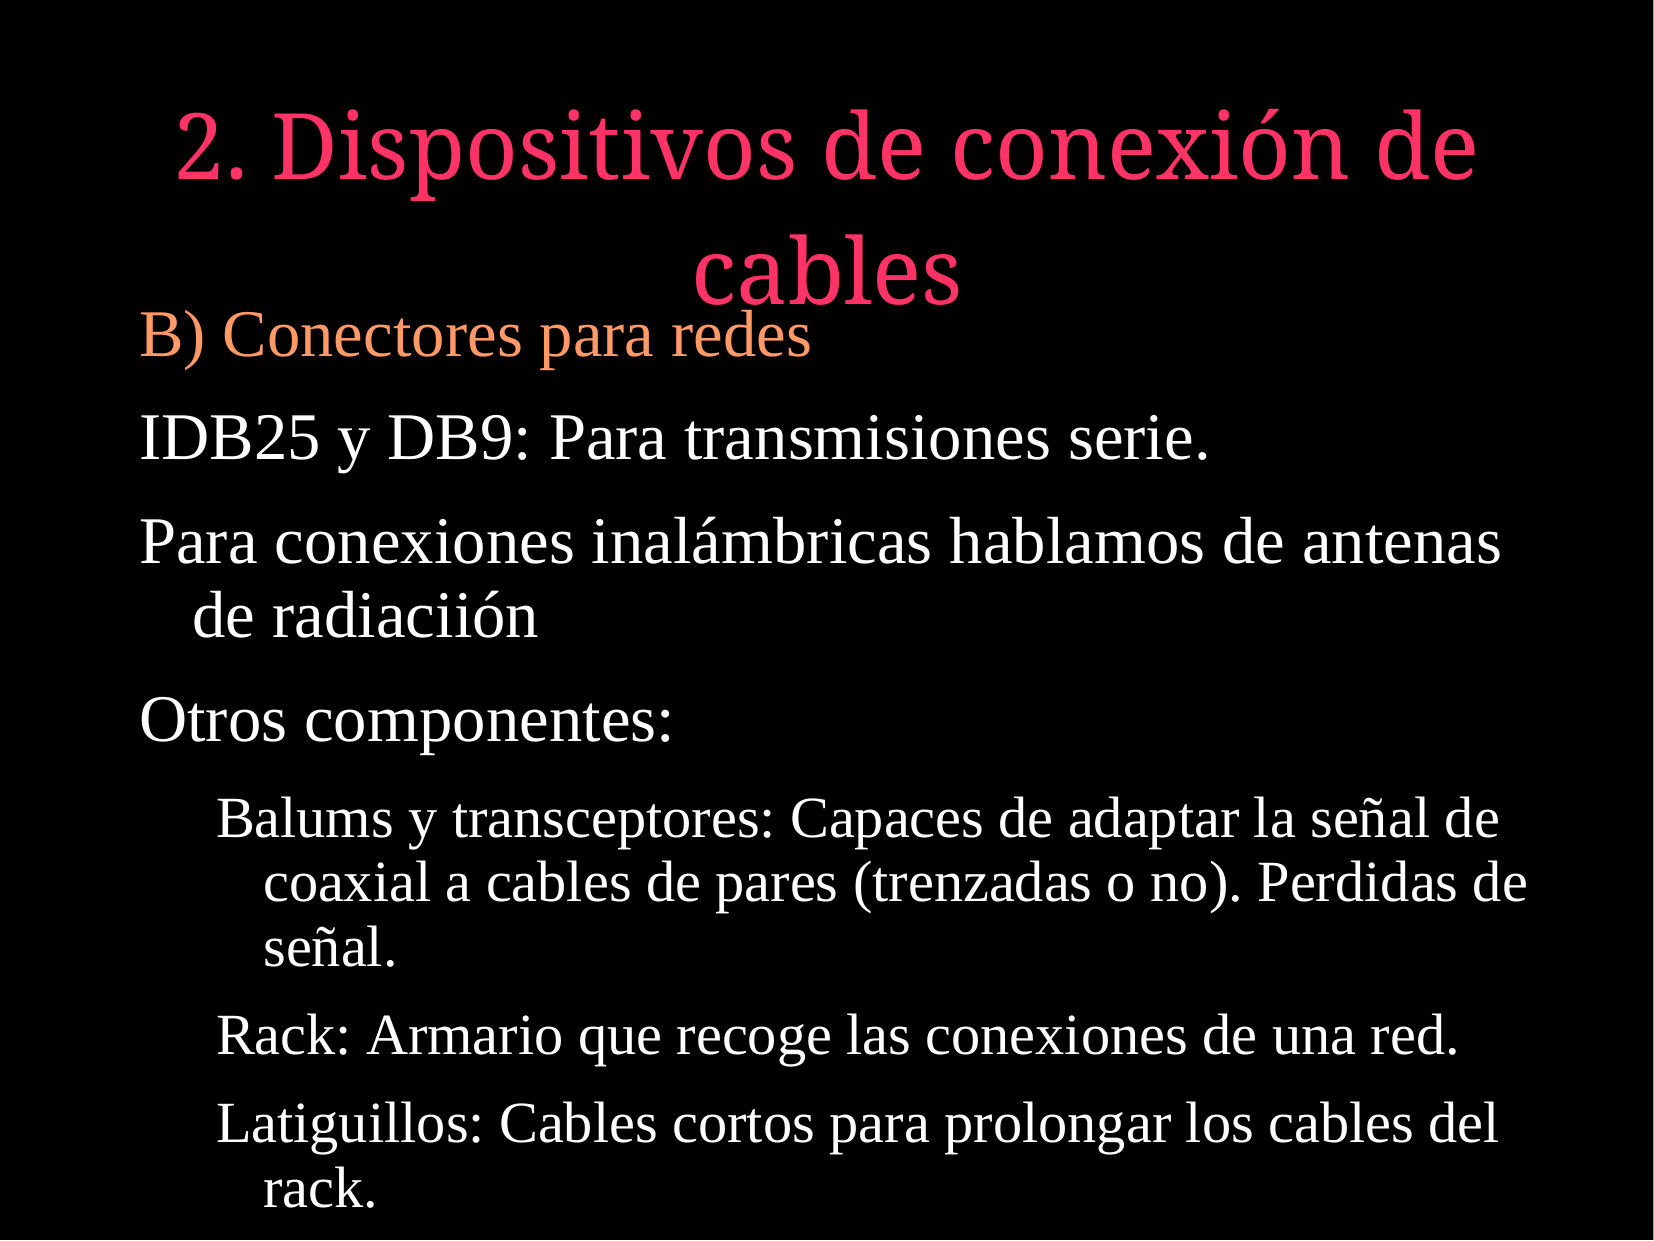

# 2. Dispositivos de conexión de cables
B) Conectores para redes
IDB25 y DB9: Para transmisiones serie.
Para conexiones inalámbricas hablamos de antenas de radiaciión
Otros componentes:
Balums y transceptores: Capaces de adaptar la señal de coaxial a cables de pares (trenzadas o no). Perdidas de señal.
Rack: Armario que recoge las conexiones de una red.
Latiguillos: Cables cortos para prolongar los cables del rack.